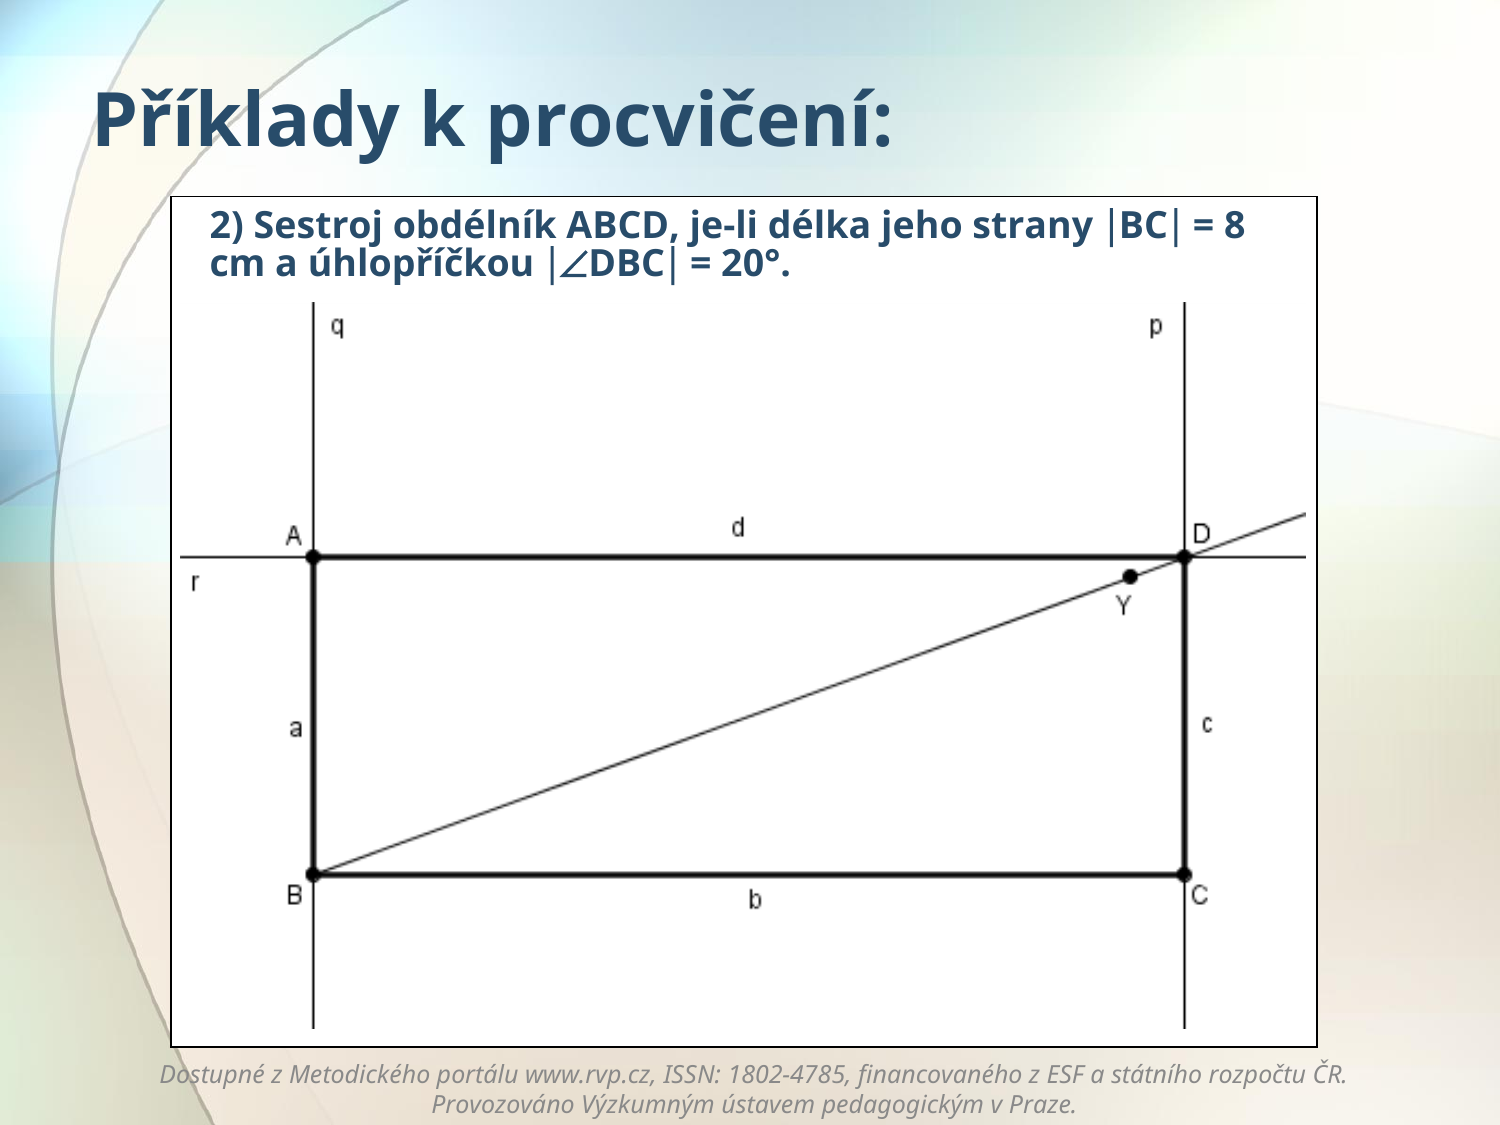

# Příklady k procvičení:
2) Sestroj obdélník ABCD, je-li délka jeho strany BC = 8 cm a úhlopříčkou DBC = 20°.